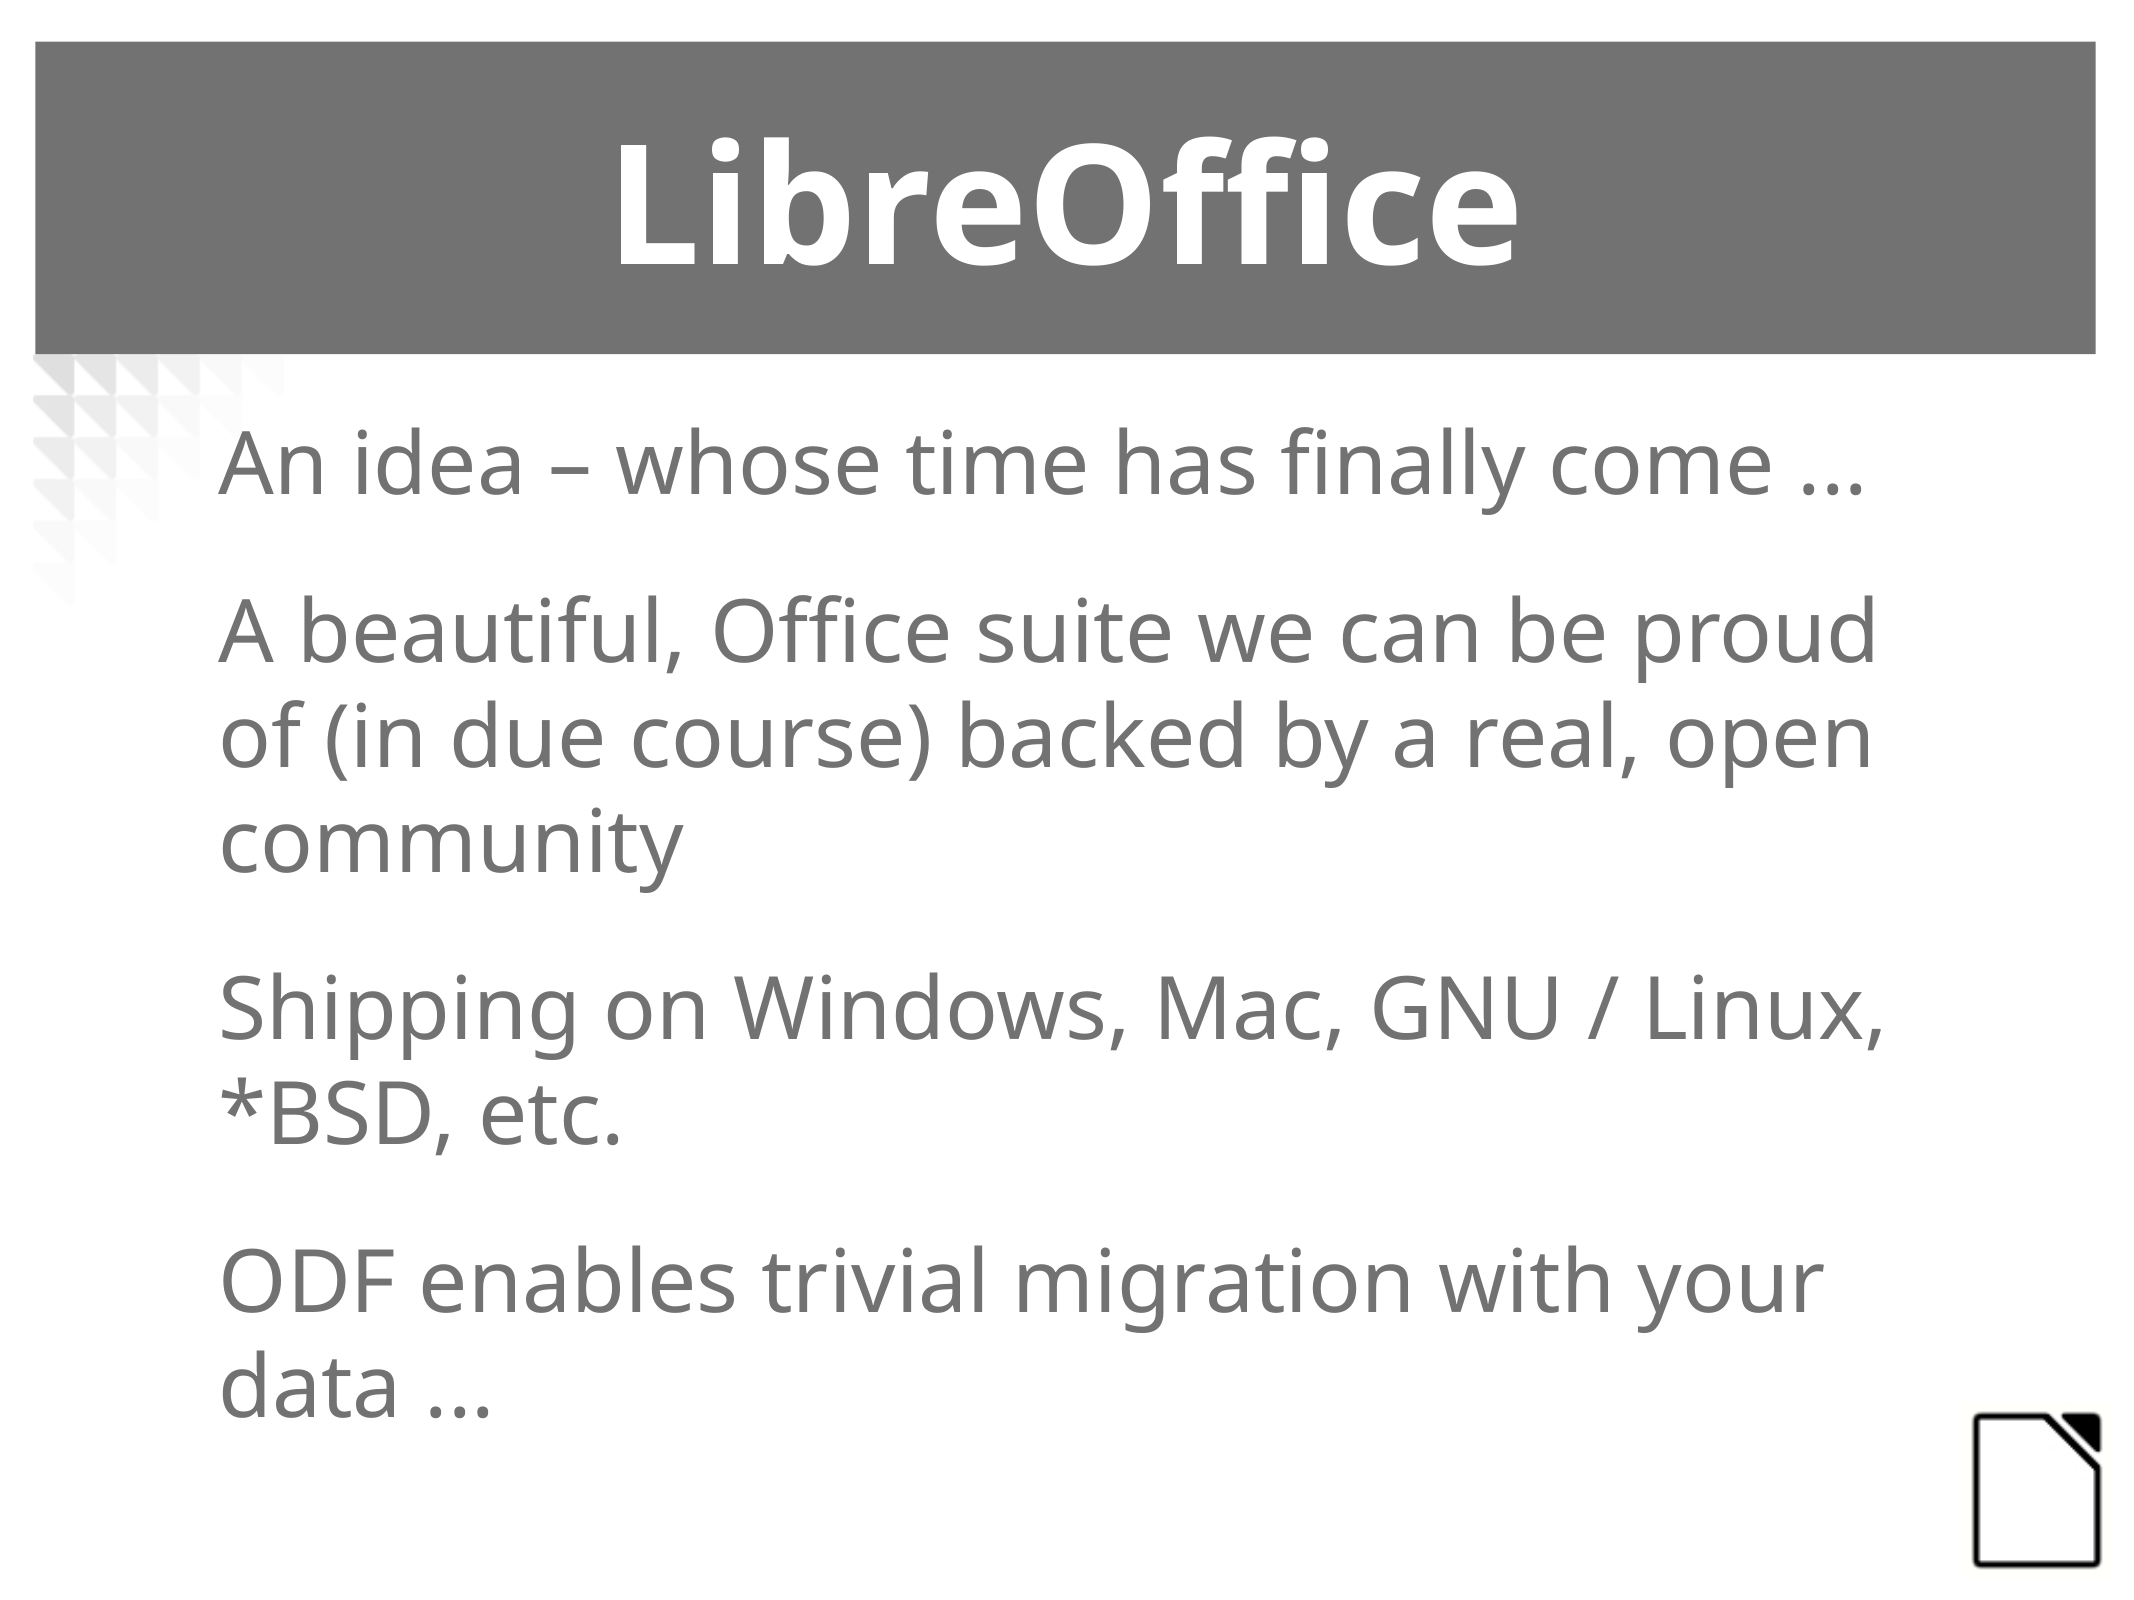

# LibreOffice
An idea – whose time has finally come ...
A beautiful, Office suite we can be proud of (in due course) backed by a real, open community
Shipping on Windows, Mac, GNU / Linux, *BSD, etc.
ODF enables trivial migration with your data ...